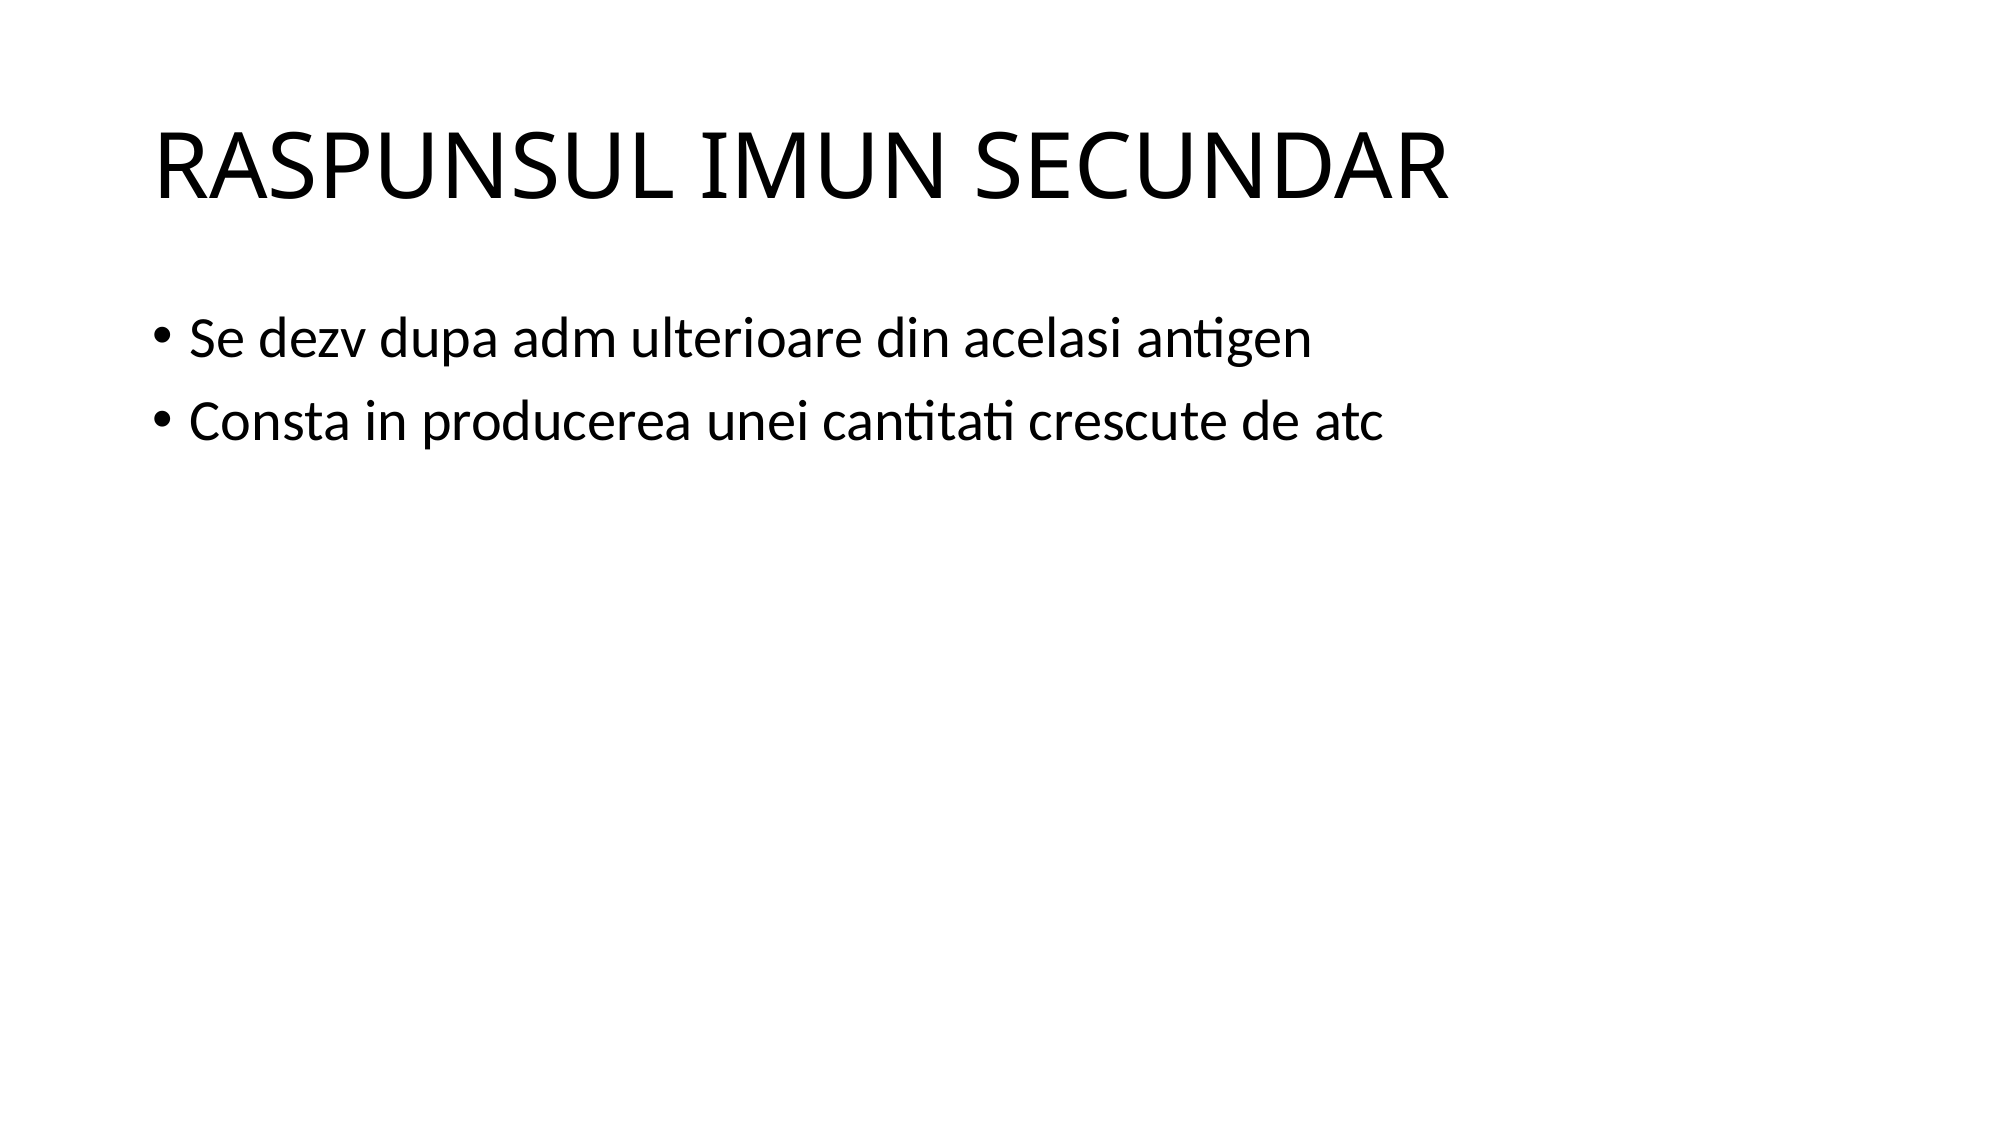

# RASPUNSUL IMUN SECUNDAR
Se dezv dupa adm ulterioare din acelasi antigen
Consta in producerea unei cantitati crescute de atc